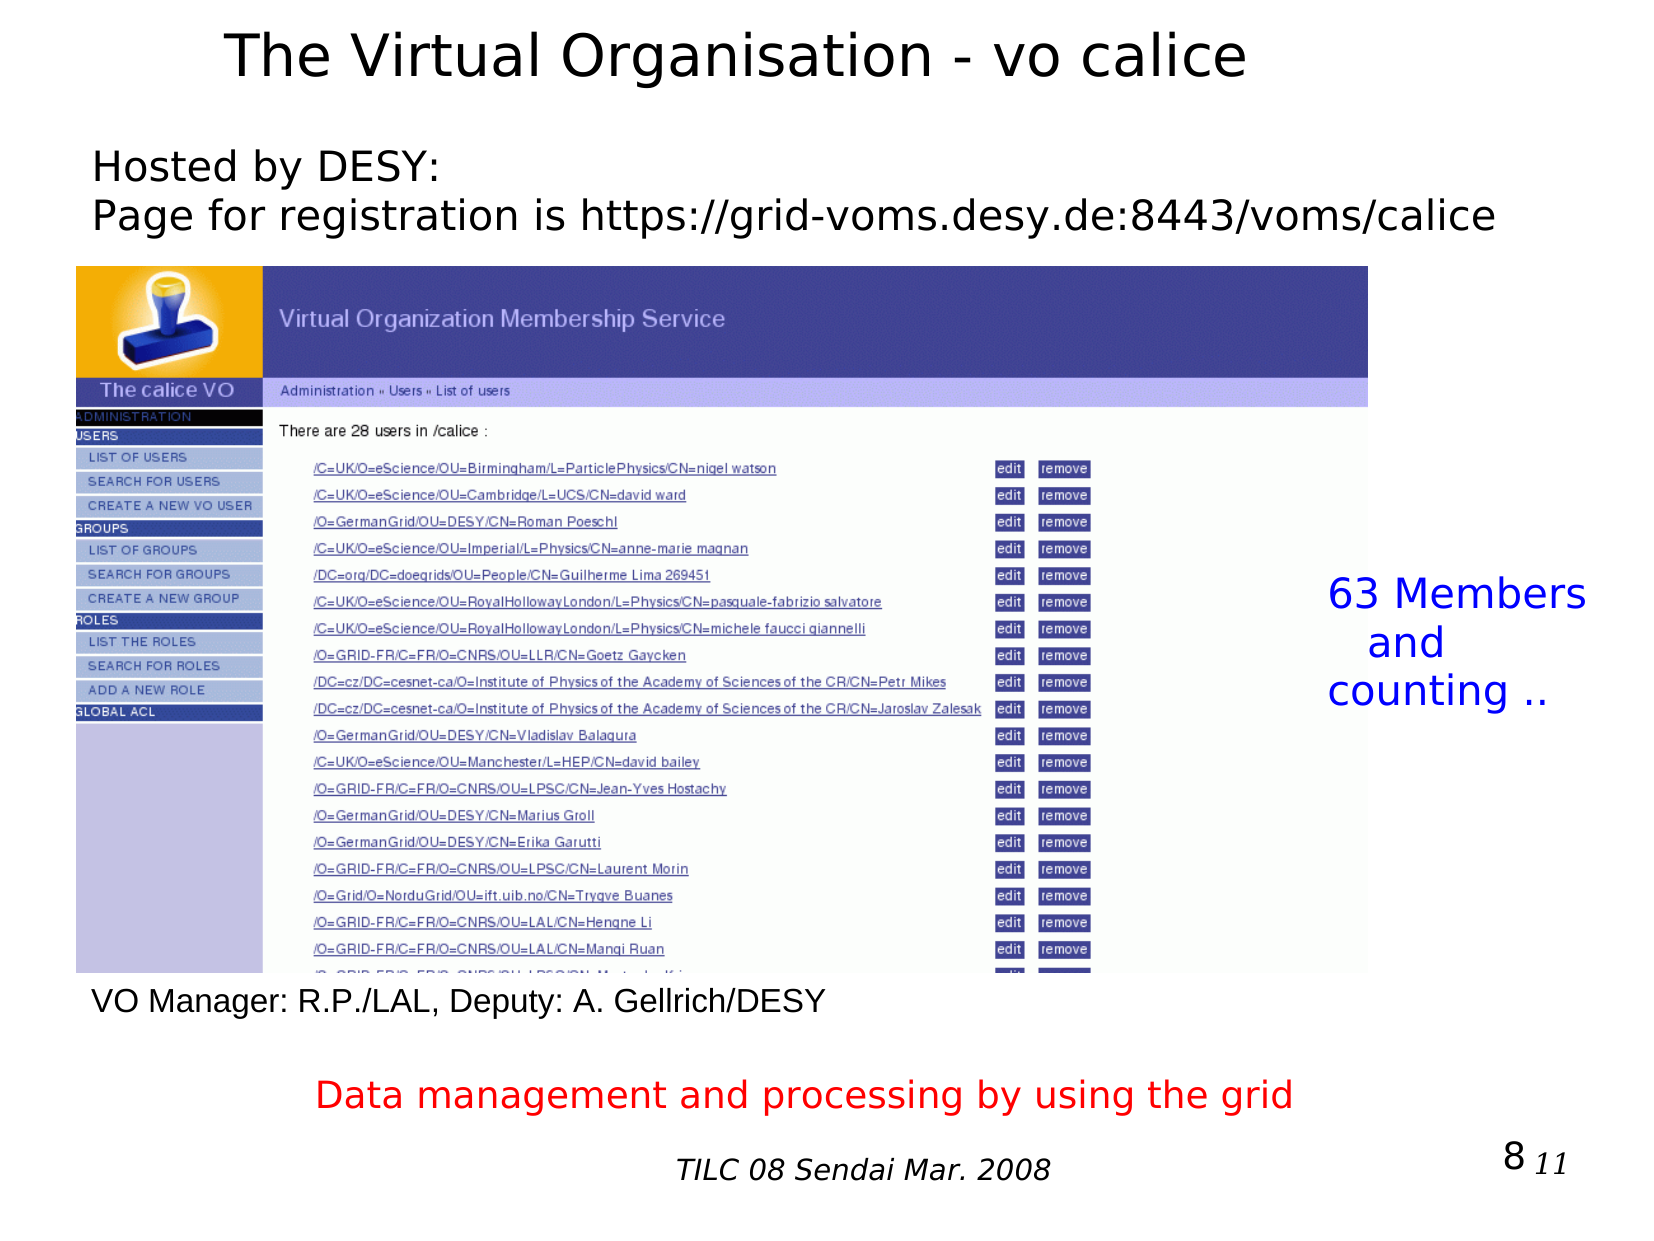

# The Virtual Organisation - vo calice
Hosted by DESY:
Page for registration is https://grid-voms.desy.de:8443/voms/calice
63 Members
 and
counting ..
VO Manager: R.P./LAL, Deputy: A. Gellrich/DESY
Data management and processing by using the grid
8
11
ILC Detector Testbeam Workshop Jan. 07